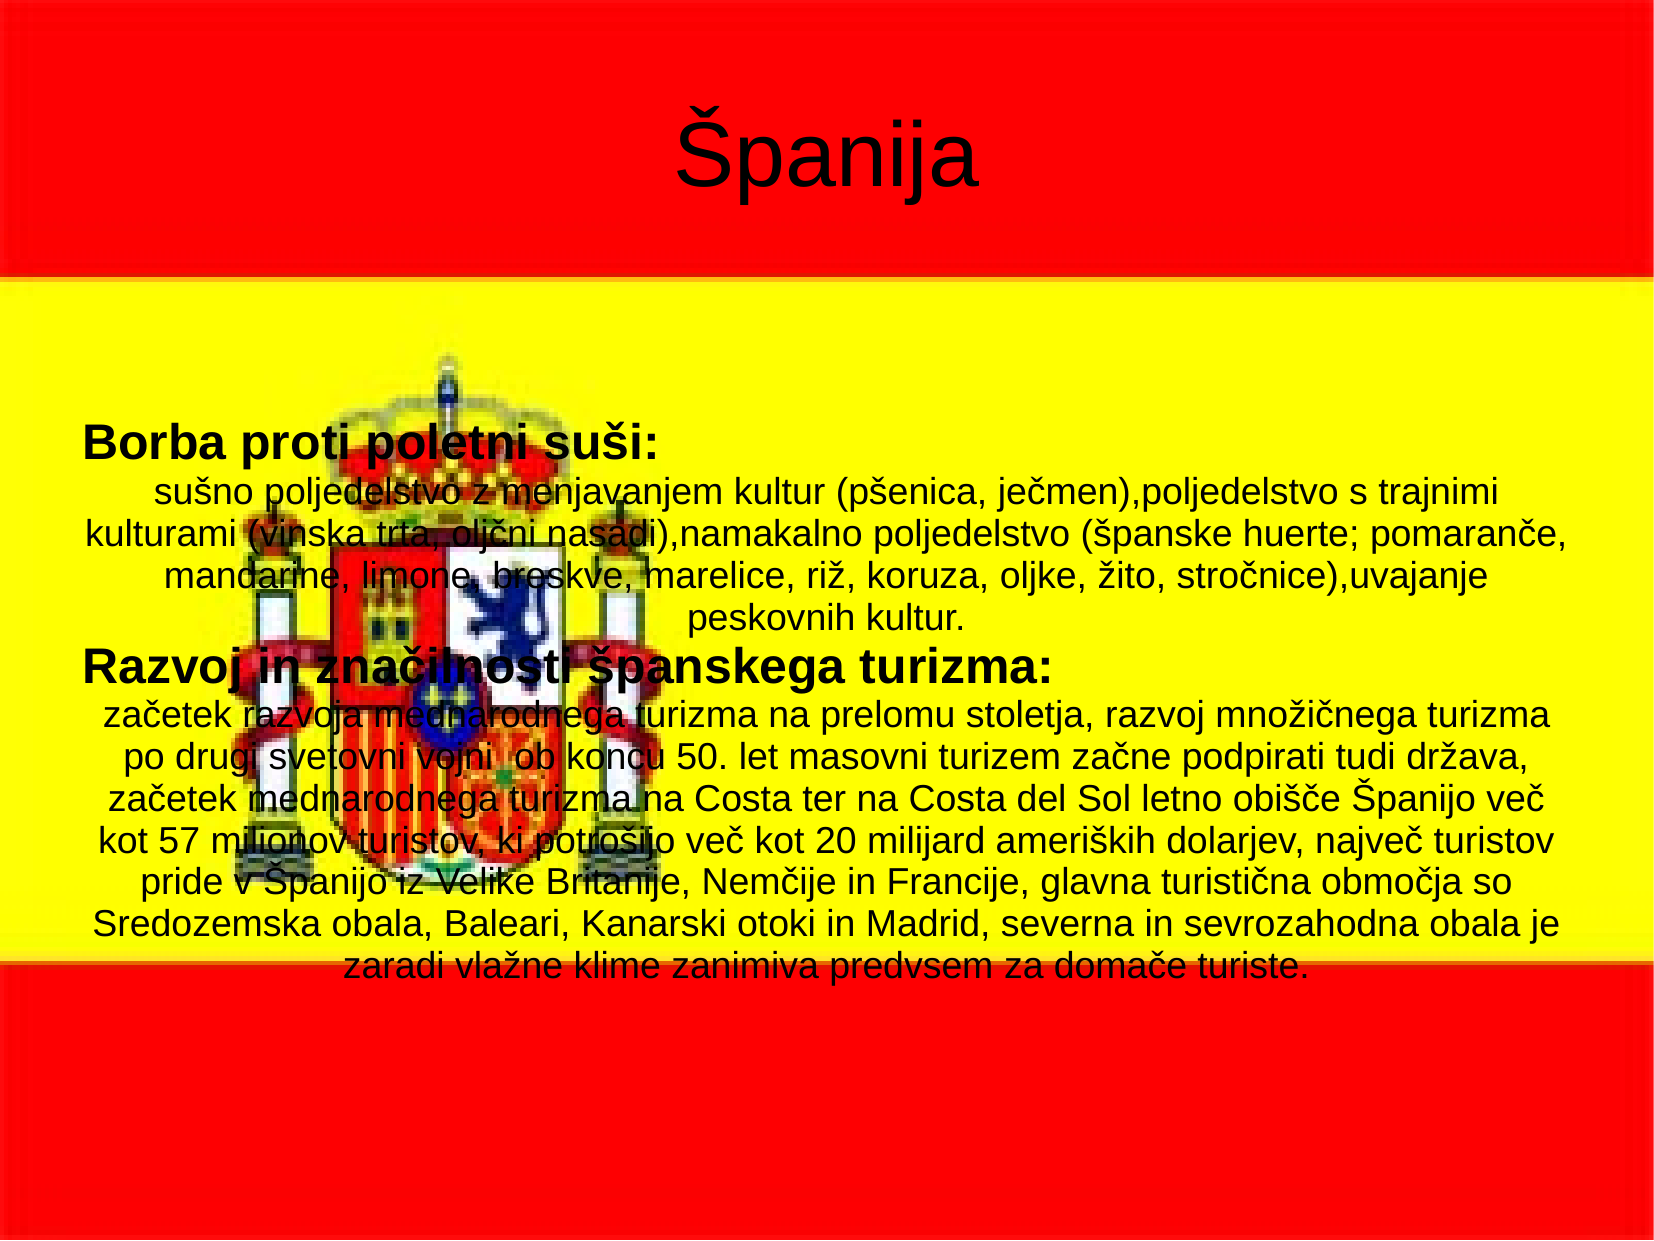

# Španija
Borba proti poletni suši:
sušno poljedelstvo z menjavanjem kultur (pšenica, ječmen),poljedelstvo s trajnimi kulturami (vinska trta, oljčni nasadi),namakalno poljedelstvo (španske huerte; pomaranče, mandarine, limone, breskve, marelice, riž, koruza, oljke, žito, stročnice),uvajanje peskovnih kultur.
Razvoj in značilnosti španskega turizma:
začetek razvoja mednarodnega turizma na prelomu stoletja, razvoj množičnega turizma po drugi svetovni vojni ob koncu 50. let masovni turizem začne podpirati tudi država,
začetek mednarodnega turizma na Costa ter na Costa del Sol letno obišče Španijo več kot 57 milionov turistov, ki potrošijo več kot 20 milijard ameriških dolarjev, največ turistov pride v Španijo iz Velike Britanije, Nemčije in Francije, glavna turistična območja so Sredozemska obala, Baleari, Kanarski otoki in Madrid, severna in sevrozahodna obala je zaradi vlažne klime zanimiva predvsem za domače turiste.